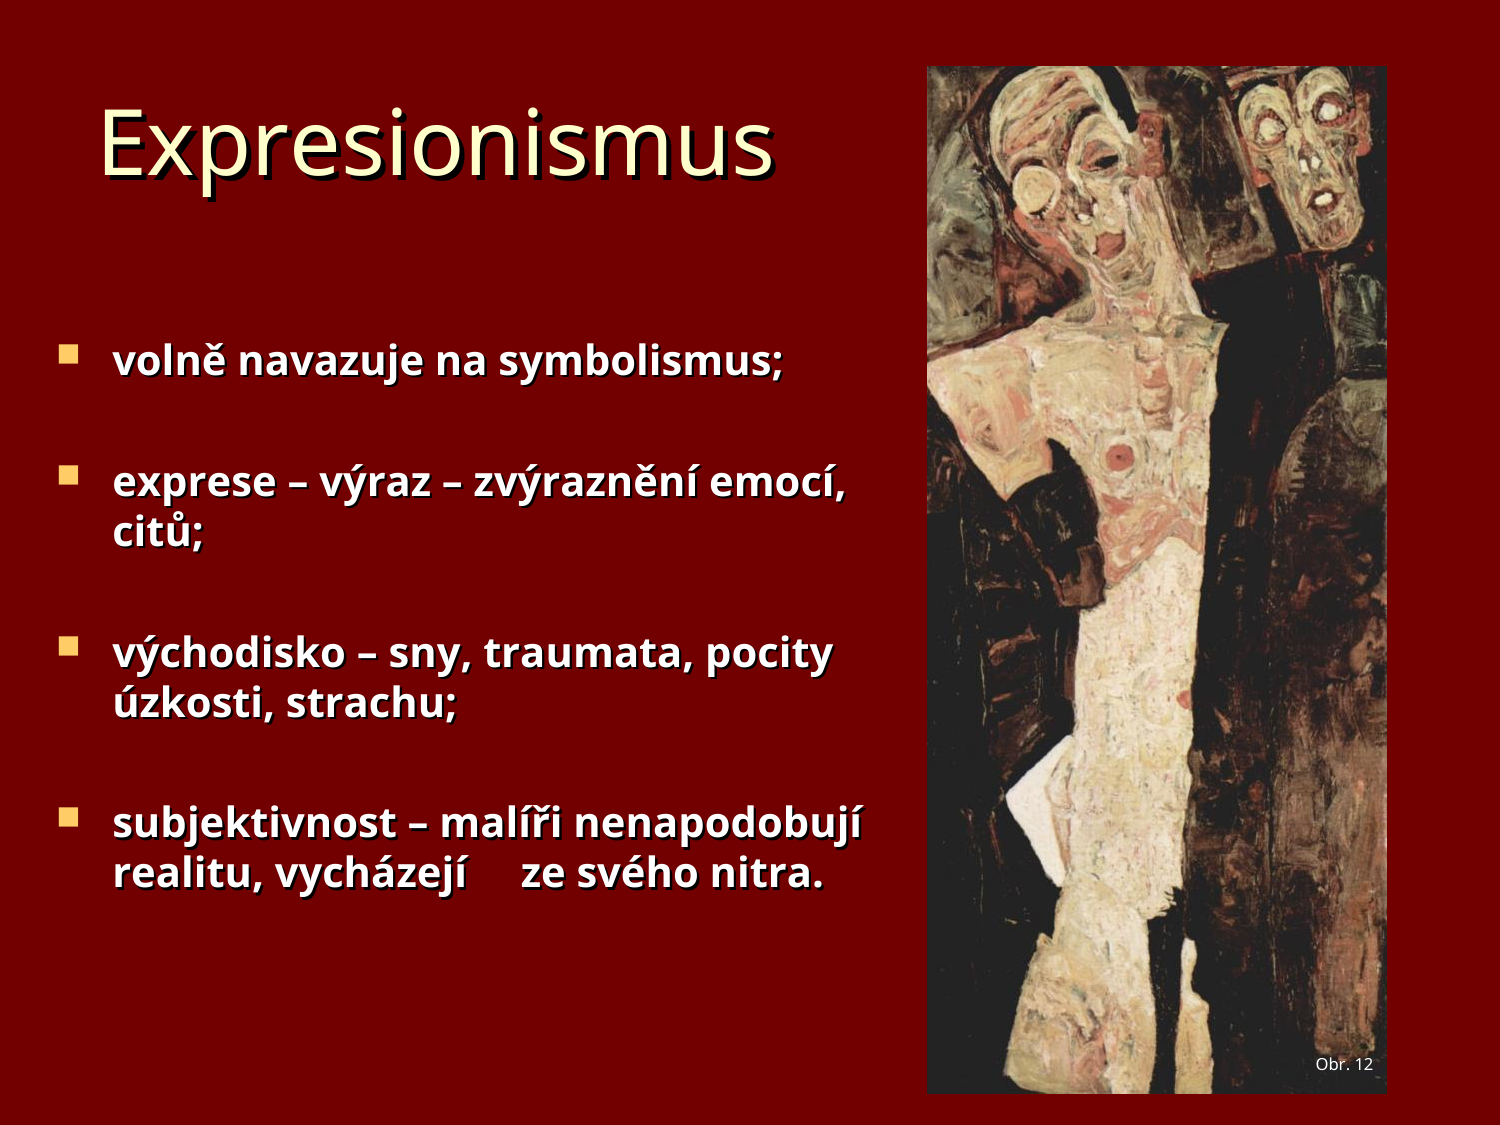

# Expresionismus
volně navazuje na symbolismus;
exprese – výraz – zvýraznění emocí, citů;
východisko – sny, traumata, pocity úzkosti, strachu;
subjektivnost – malíři nenapodobují realitu, vycházejí ze svého nitra.
Obr. 12